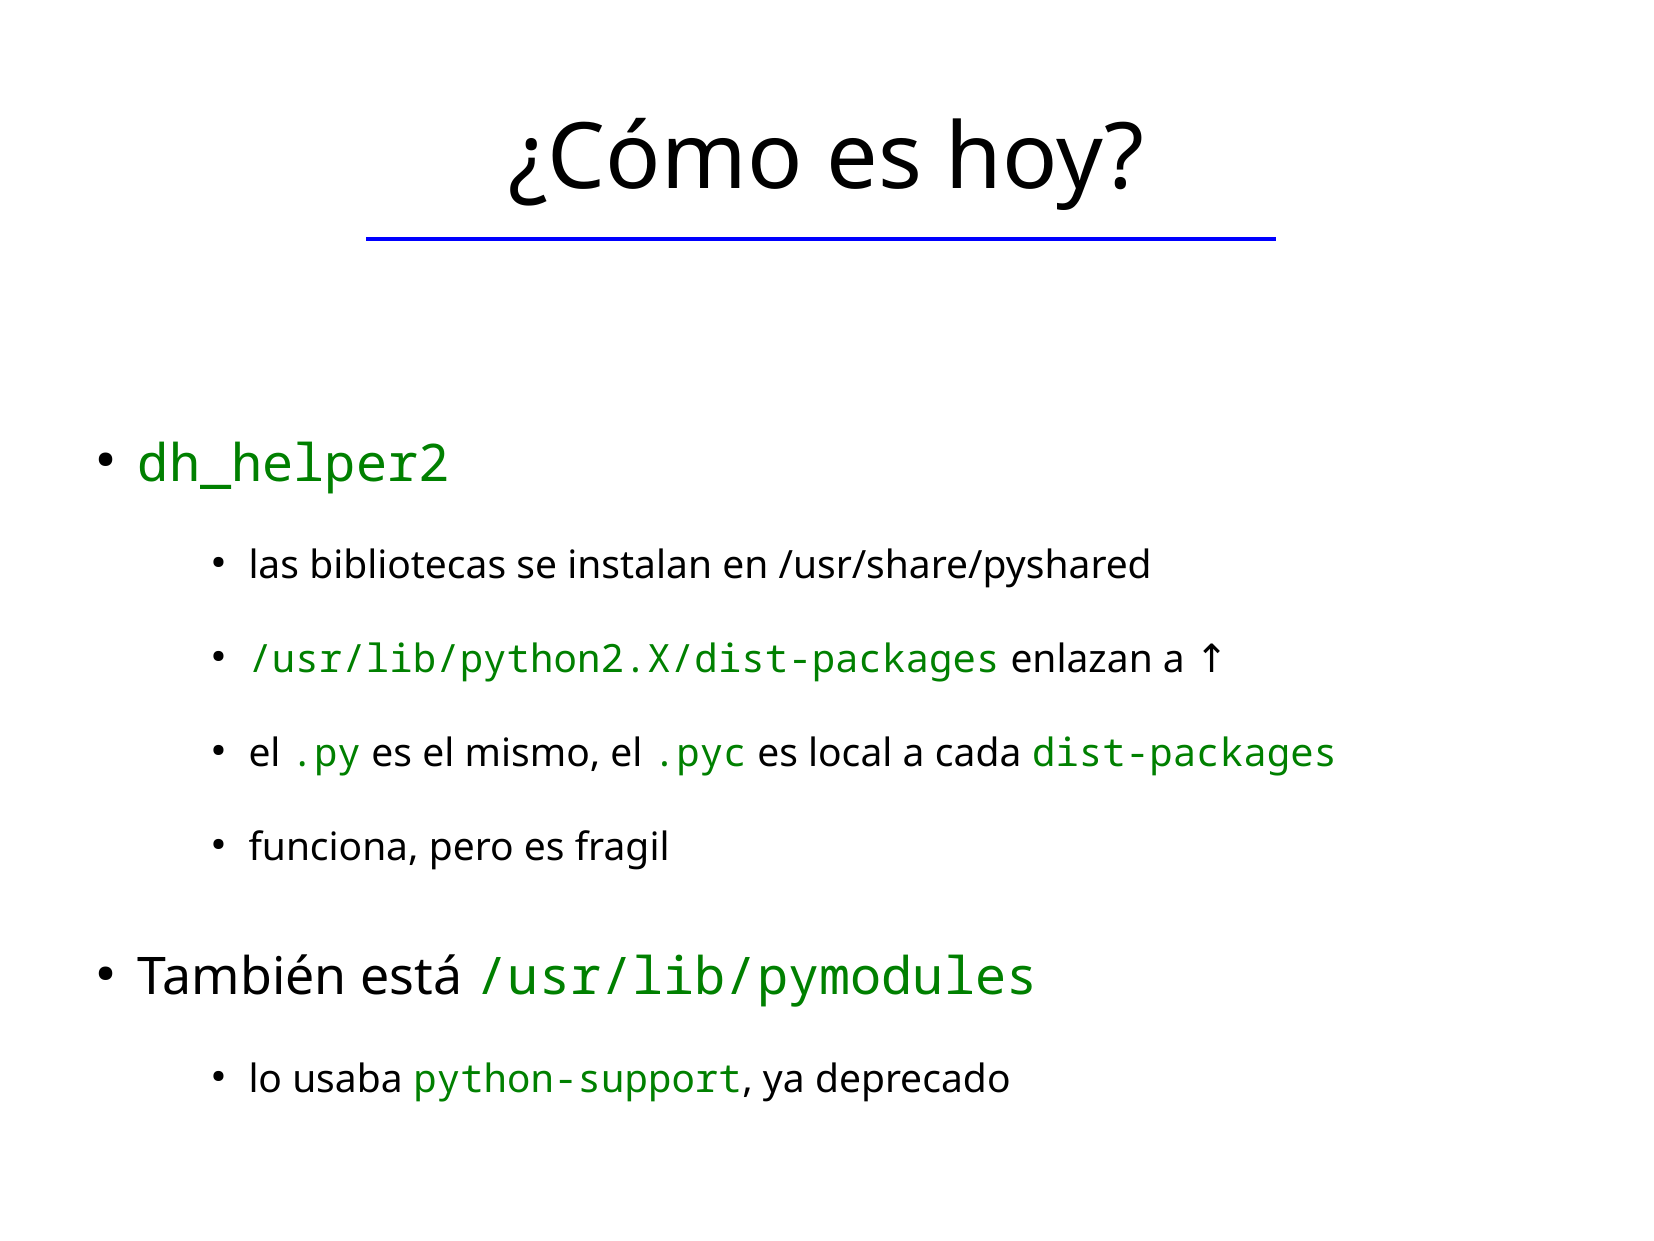

# ¿Cómo es hoy?
dh_helper2
las bibliotecas se instalan en /usr/share/pyshared
/usr/lib/python2.X/dist-packages enlazan a ↑
el .py es el mismo, el .pyc es local a cada dist-packages
funciona, pero es fragil
También está /usr/lib/pymodules
lo usaba python-support, ya deprecado